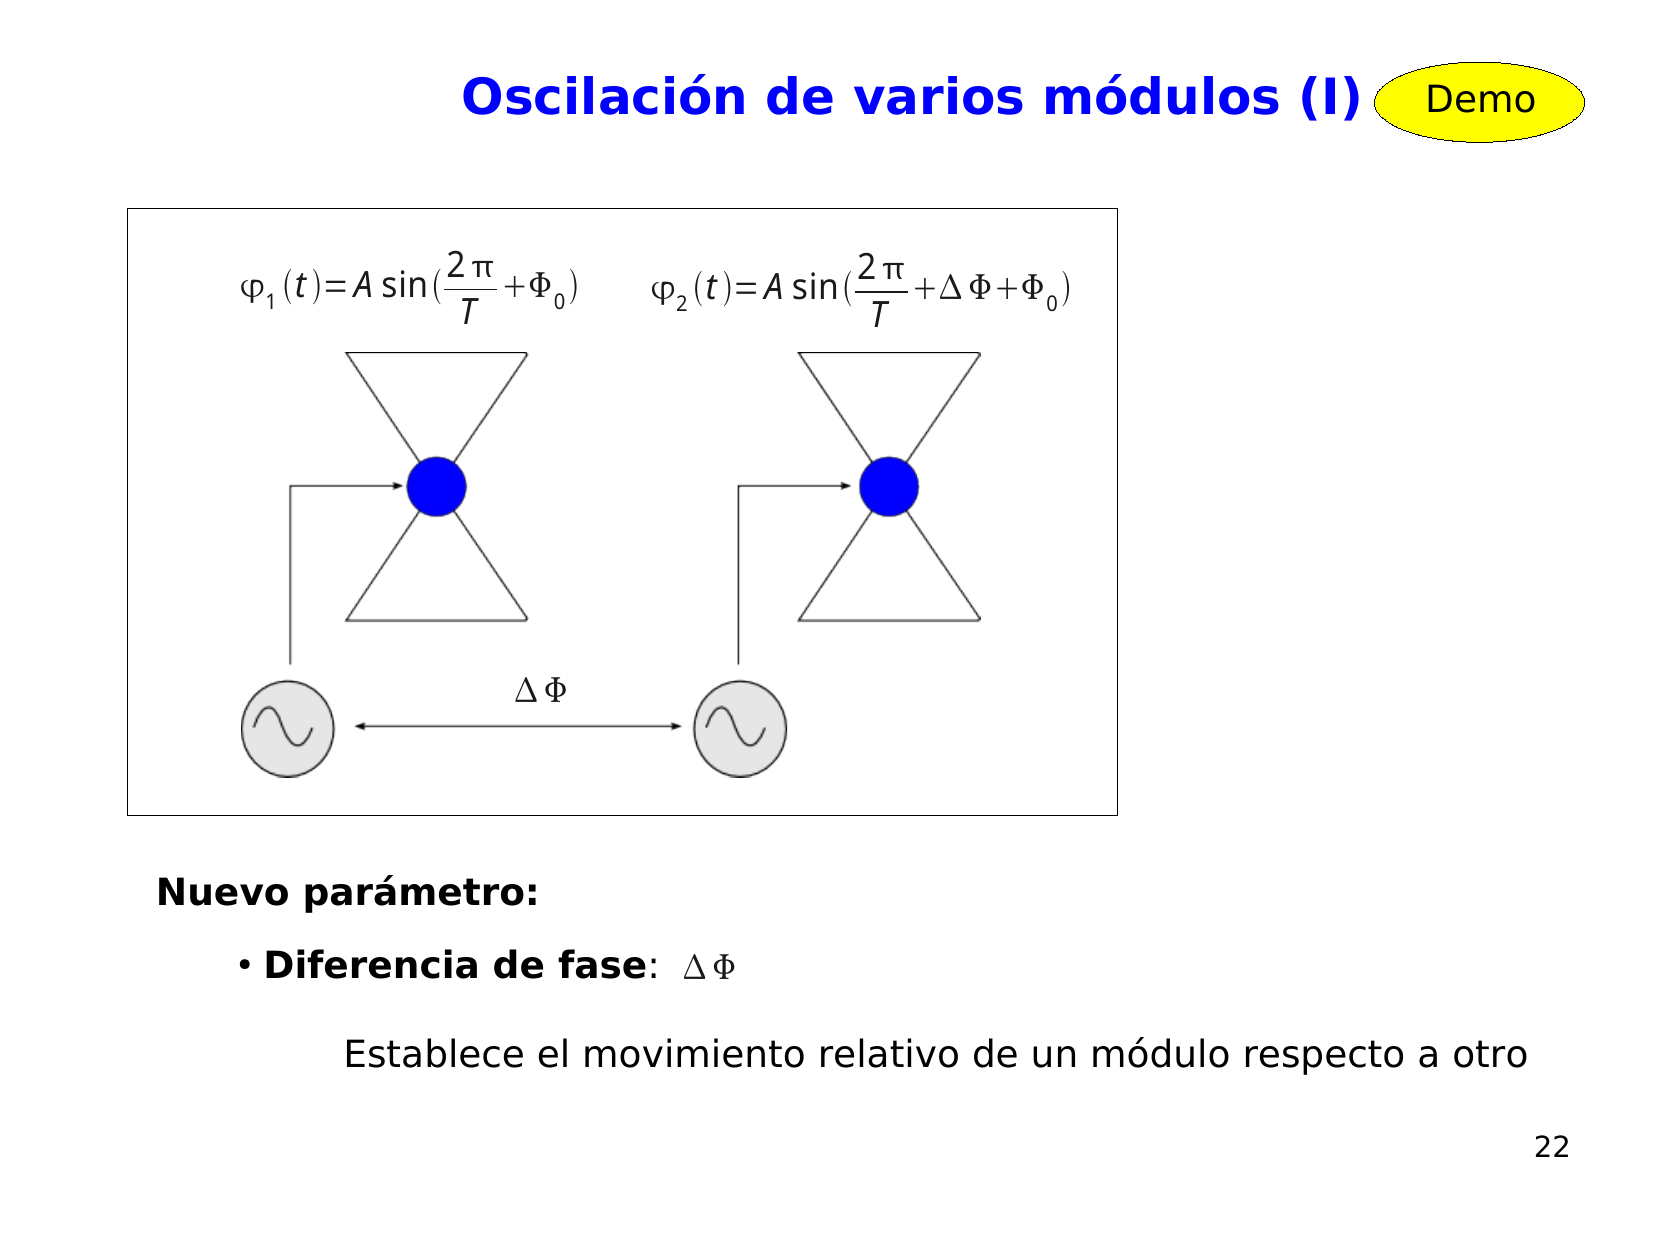

Oscilación de varios módulos (I)
Demo
Nuevo parámetro:
 Diferencia de fase:
Establece el movimiento relativo de un módulo respecto a otro
22